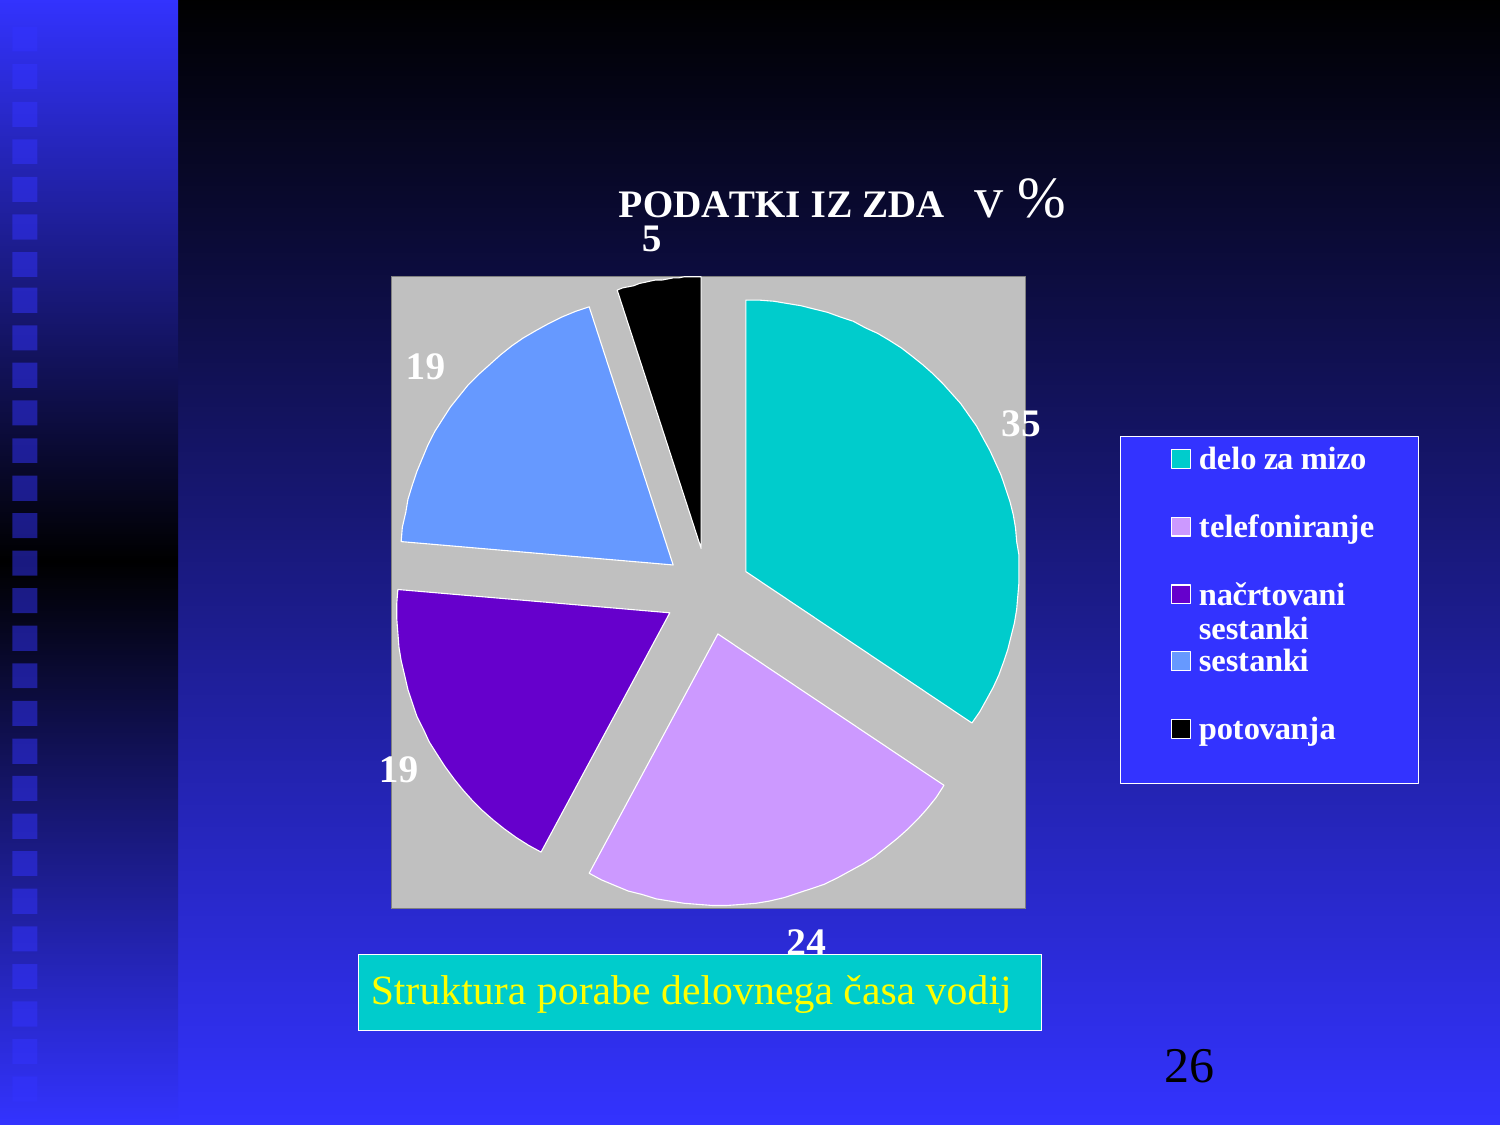

v %
Struktura porabe delovnega časa vodij
26